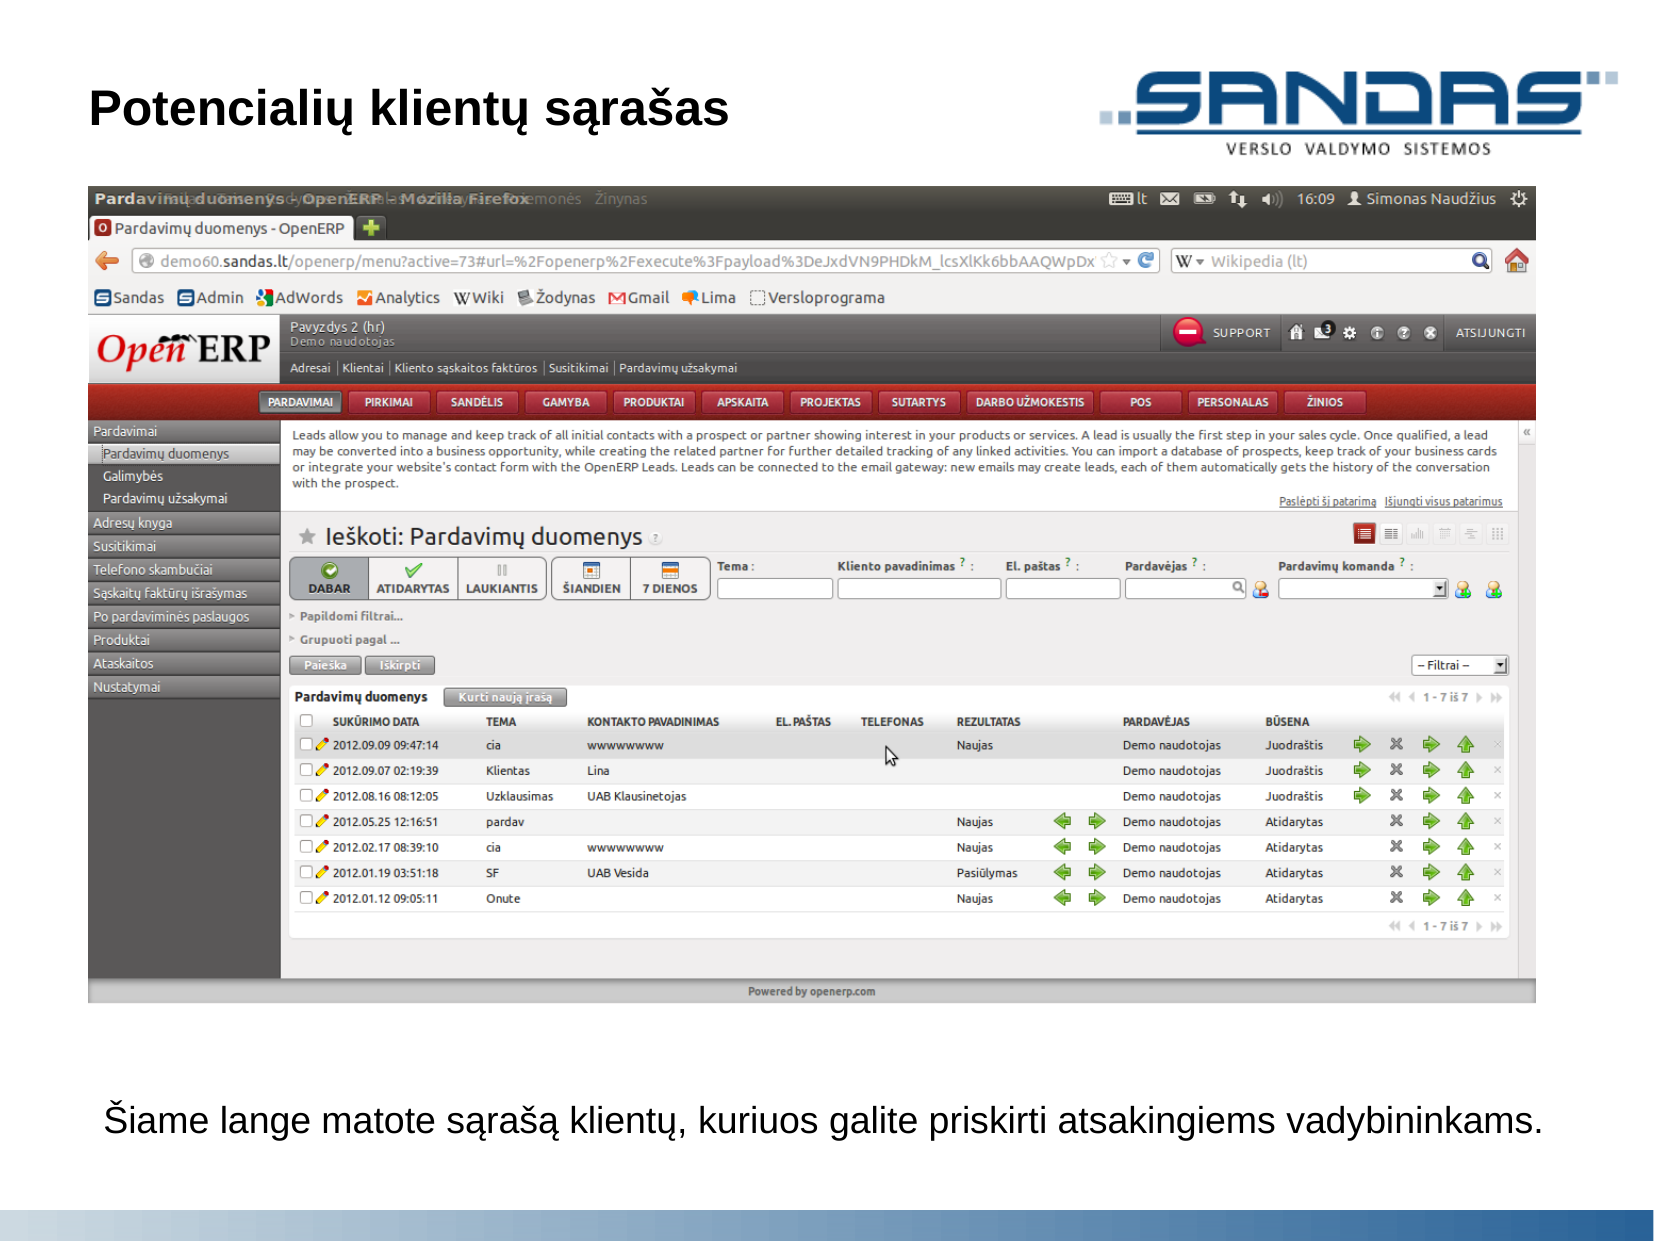

# Potencialių klientų sąrašas
Šiame lange matote sąrašą klientų, kuriuos galite priskirti atsakingiems vadybininkams.